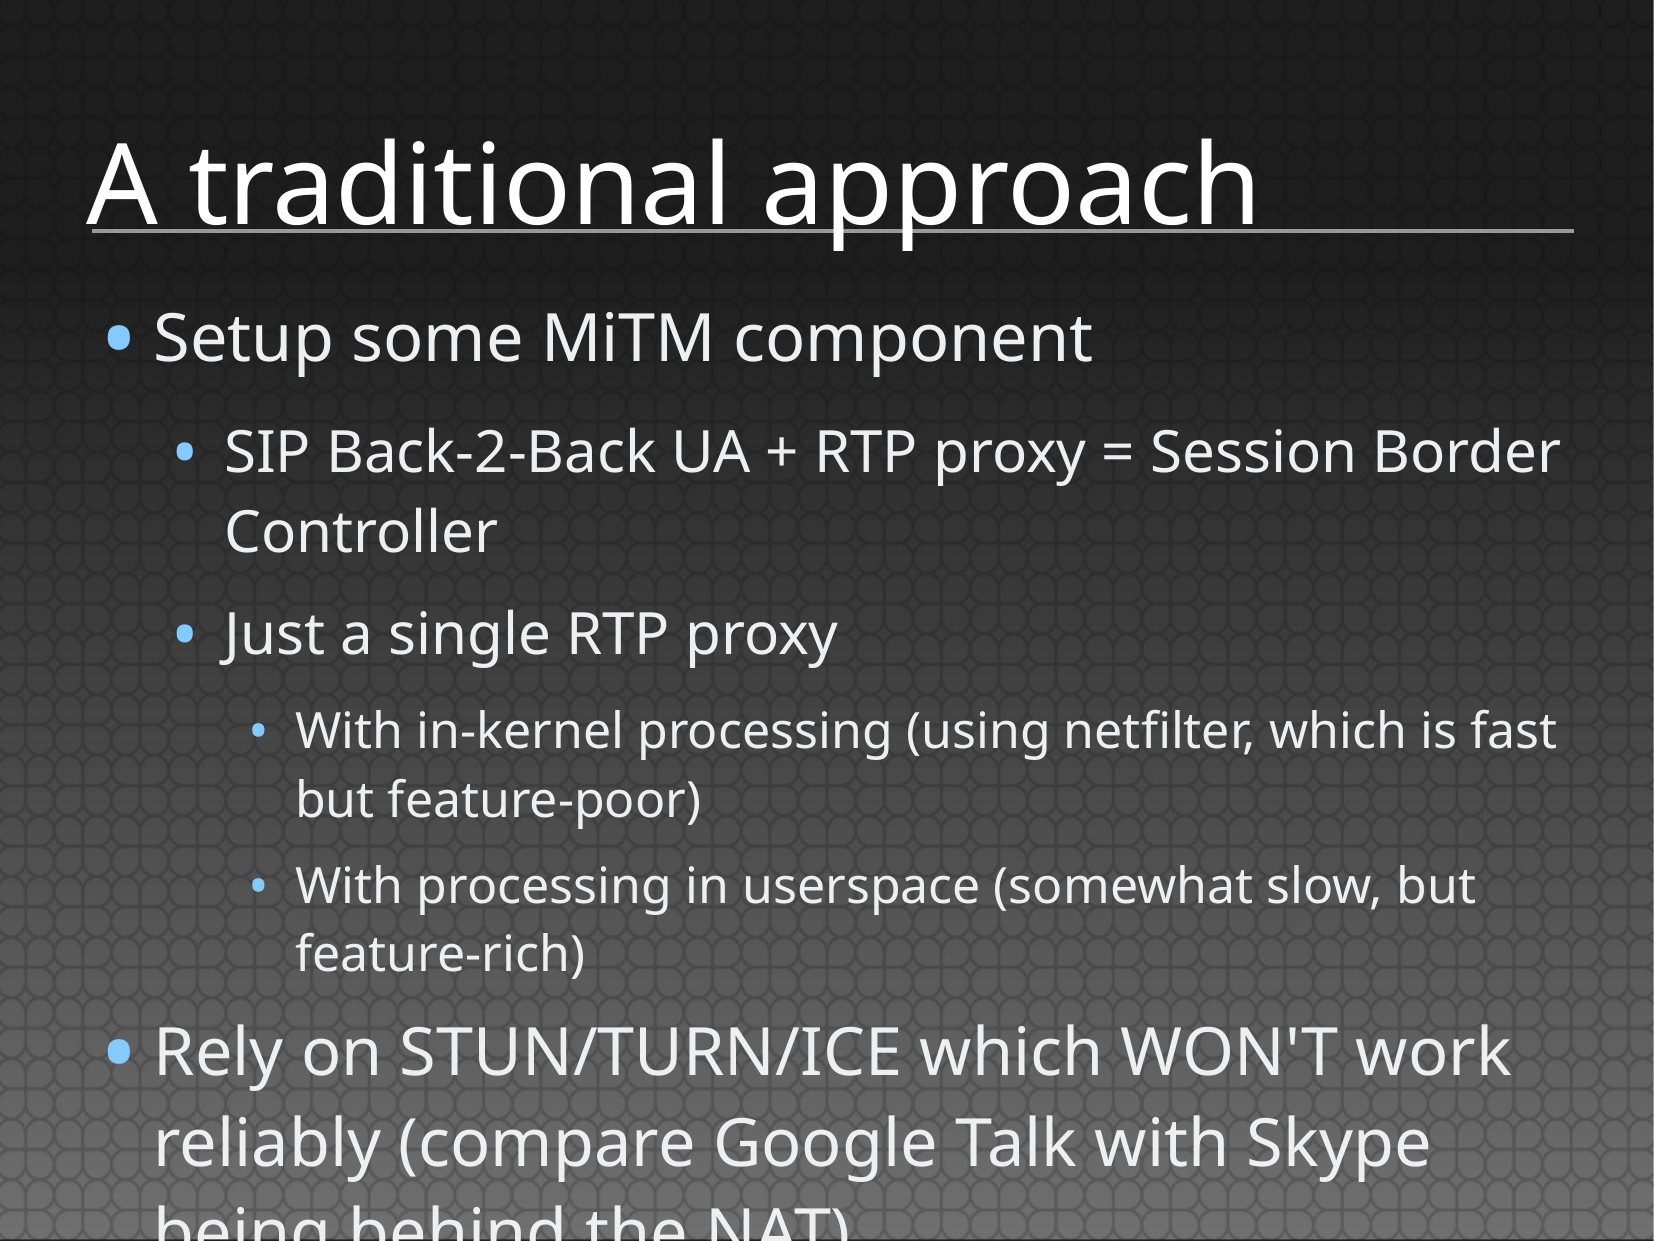

# A traditional approach
Setup some MiTM component
SIP Back-2-Back UA + RTP proxy = Session Border Controller
Just a single RTP proxy
With in-kernel processing (using netfilter, which is fast but feature-poor)
With processing in userspace (somewhat slow, but feature-rich)
Rely on STUN/TURN/ICE which WON'T work reliably (compare Google Talk with Skype being behind the NAT)